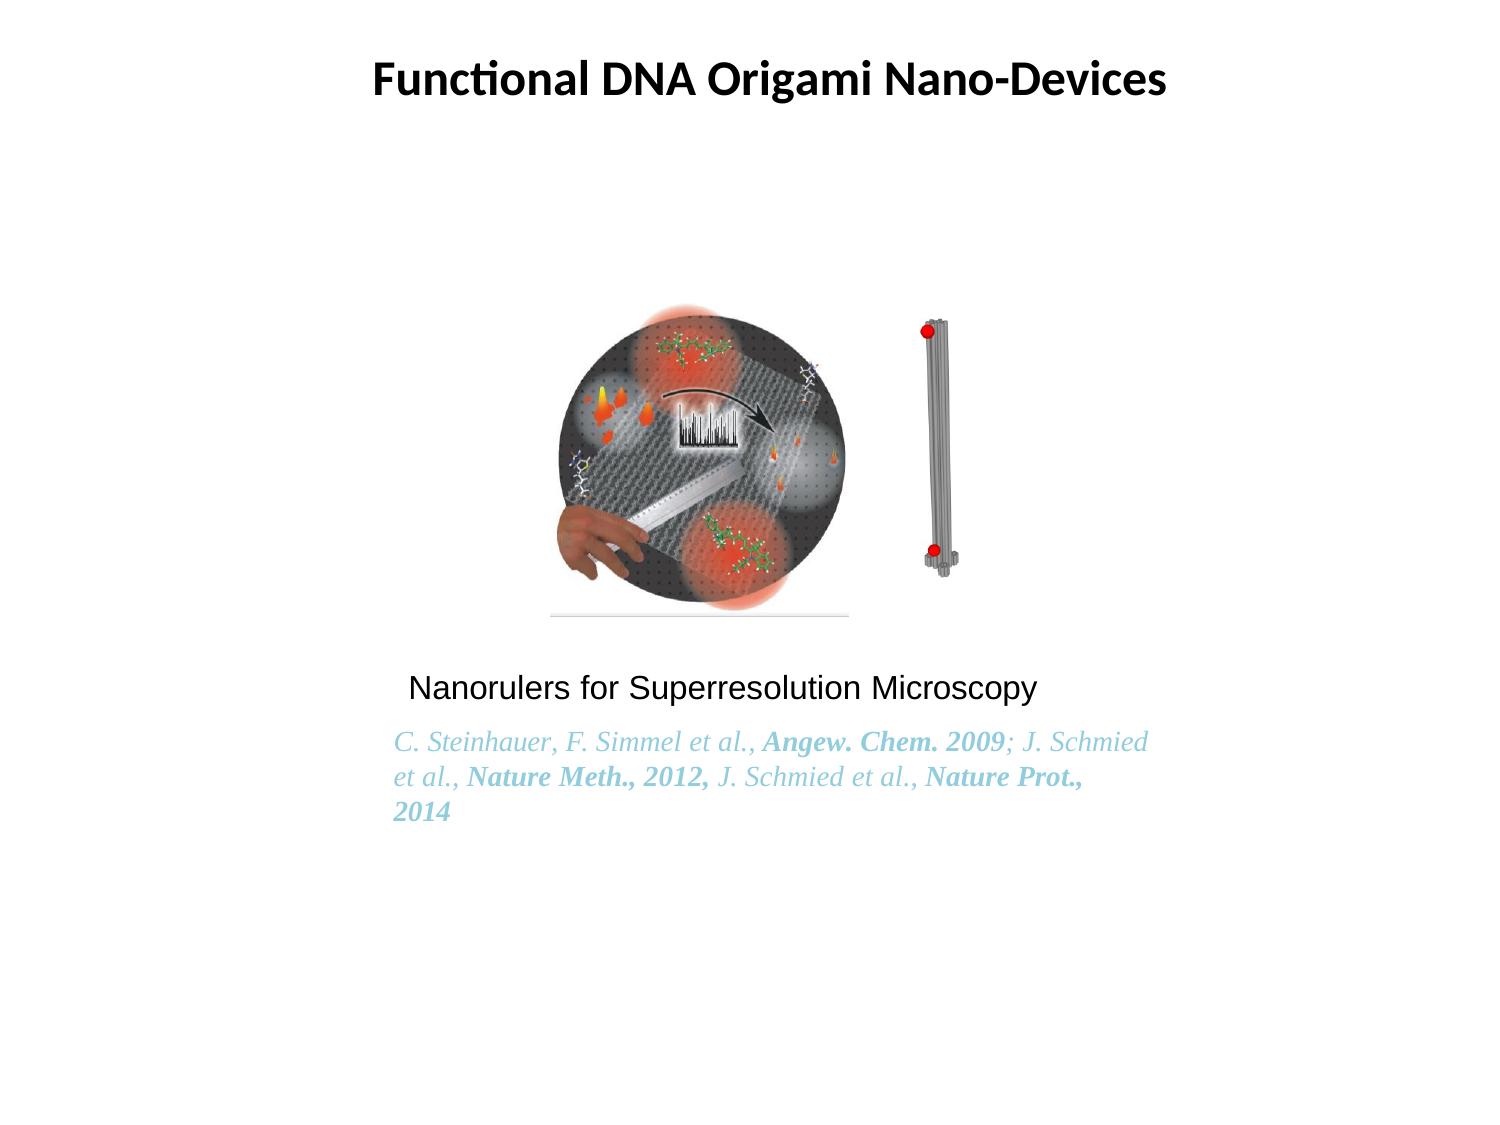

# Functional DNA Origami Nano-Devices
Nanorulers for Superresolution Microscopy
C. Steinhauer, F. Simmel et al., Angew. Chem. 2009; J. Schmied et al., Nature Meth., 2012, J. Schmied et al., Nature Prot., 2014